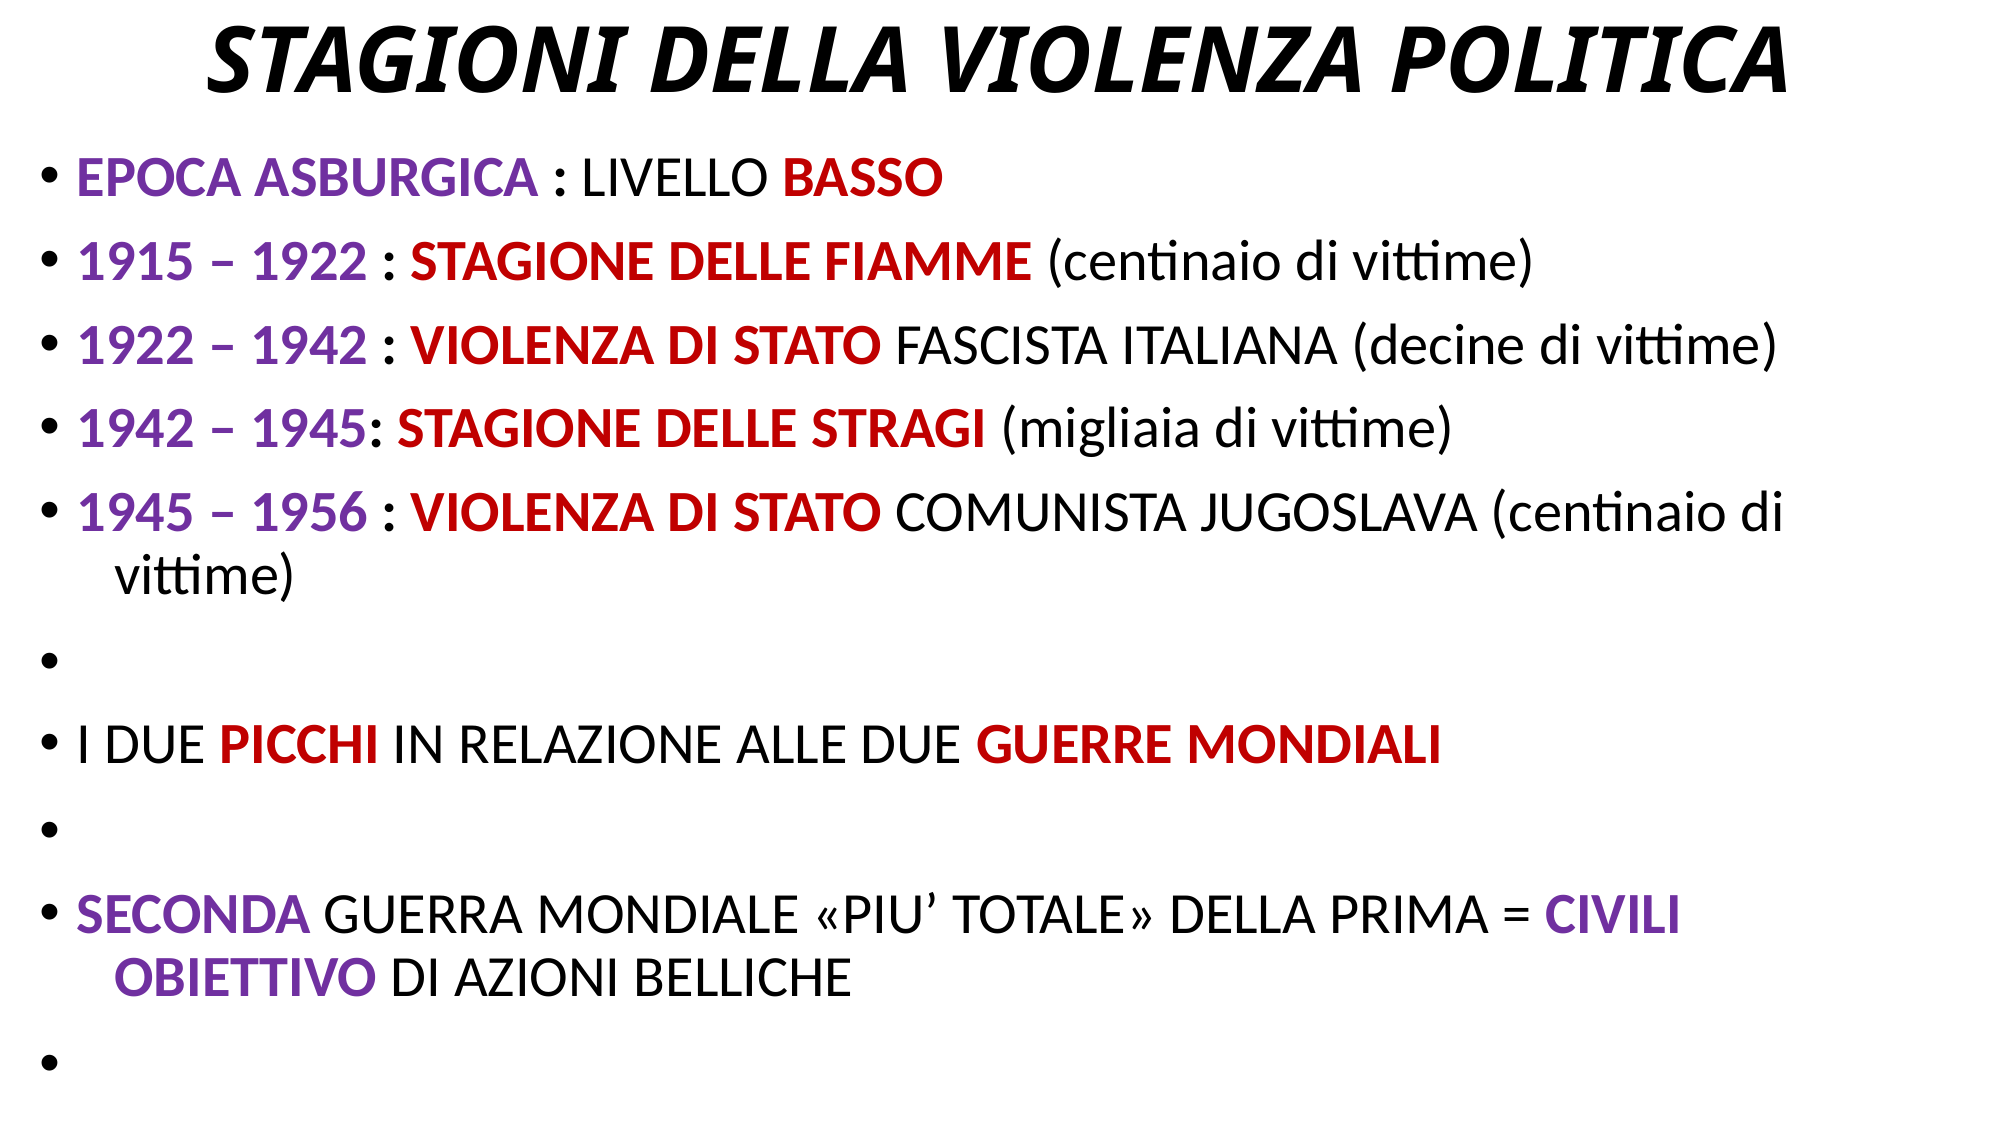

# STAGIONI DELLA VIOLENZA POLITICA
EPOCA ASBURGICA : LIVELLO BASSO
1915 – 1922 : STAGIONE DELLE FIAMME (centinaio di vittime)
1922 – 1942 : VIOLENZA DI STATO FASCISTA ITALIANA (decine di vittime)
1942 – 1945: STAGIONE DELLE STRAGI (migliaia di vittime)
1945 – 1956 : VIOLENZA DI STATO COMUNISTA JUGOSLAVA (centinaio di vittime)
I DUE PICCHI IN RELAZIONE ALLE DUE GUERRE MONDIALI
SECONDA GUERRA MONDIALE «PIU’ TOTALE» DELLA PRIMA = CIVILI OBIETTIVO DI AZIONI BELLICHE